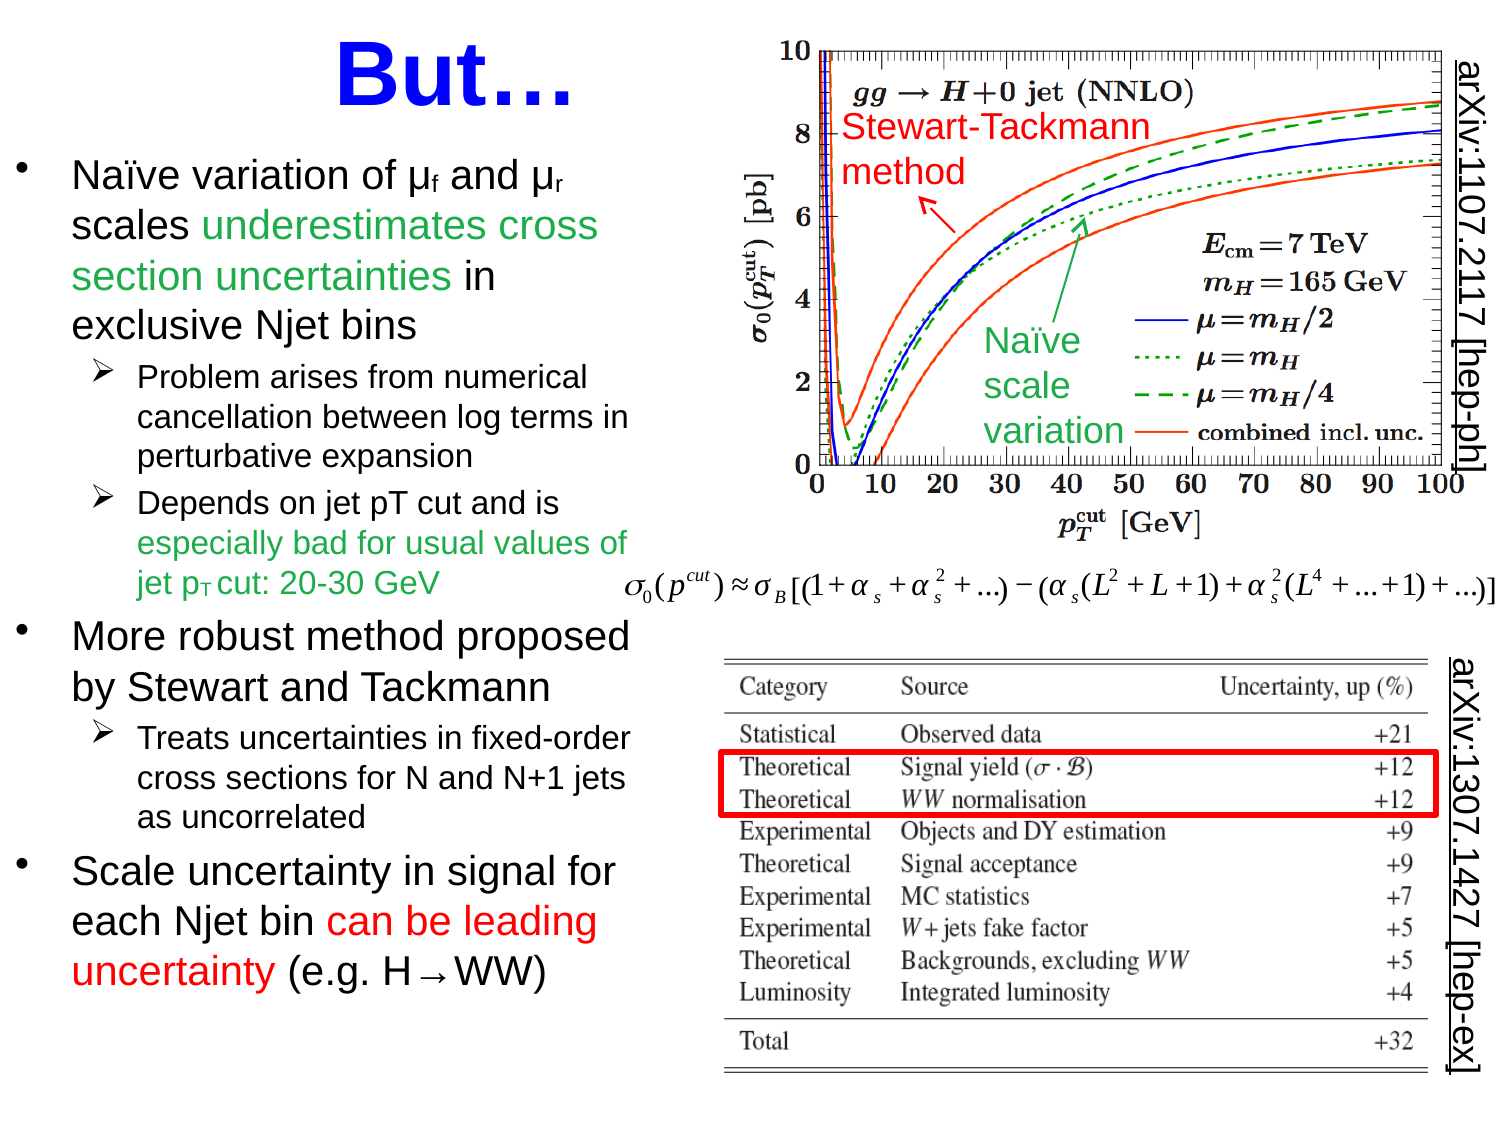

# But…
arXiv:1107.2117 [hep-ph]
Stewart-Tackmann method
Naïve scale variation
Naïve variation of μf and μr scales underestimates cross section uncertainties in exclusive Njet bins
Problem arises from numerical cancellation between log terms in perturbative expansion
Depends on jet pT cut and is especially bad for usual values of jet pT cut: 20-30 GeV
More robust method proposed by Stewart and Tackmann
Treats uncertainties in fixed-order cross sections for N and N+1 jets as uncorrelated
Scale uncertainty in signal for each Njet bin can be leading uncertainty (e.g. H→WW)
arXiv:1307.1427 [hep-ex]